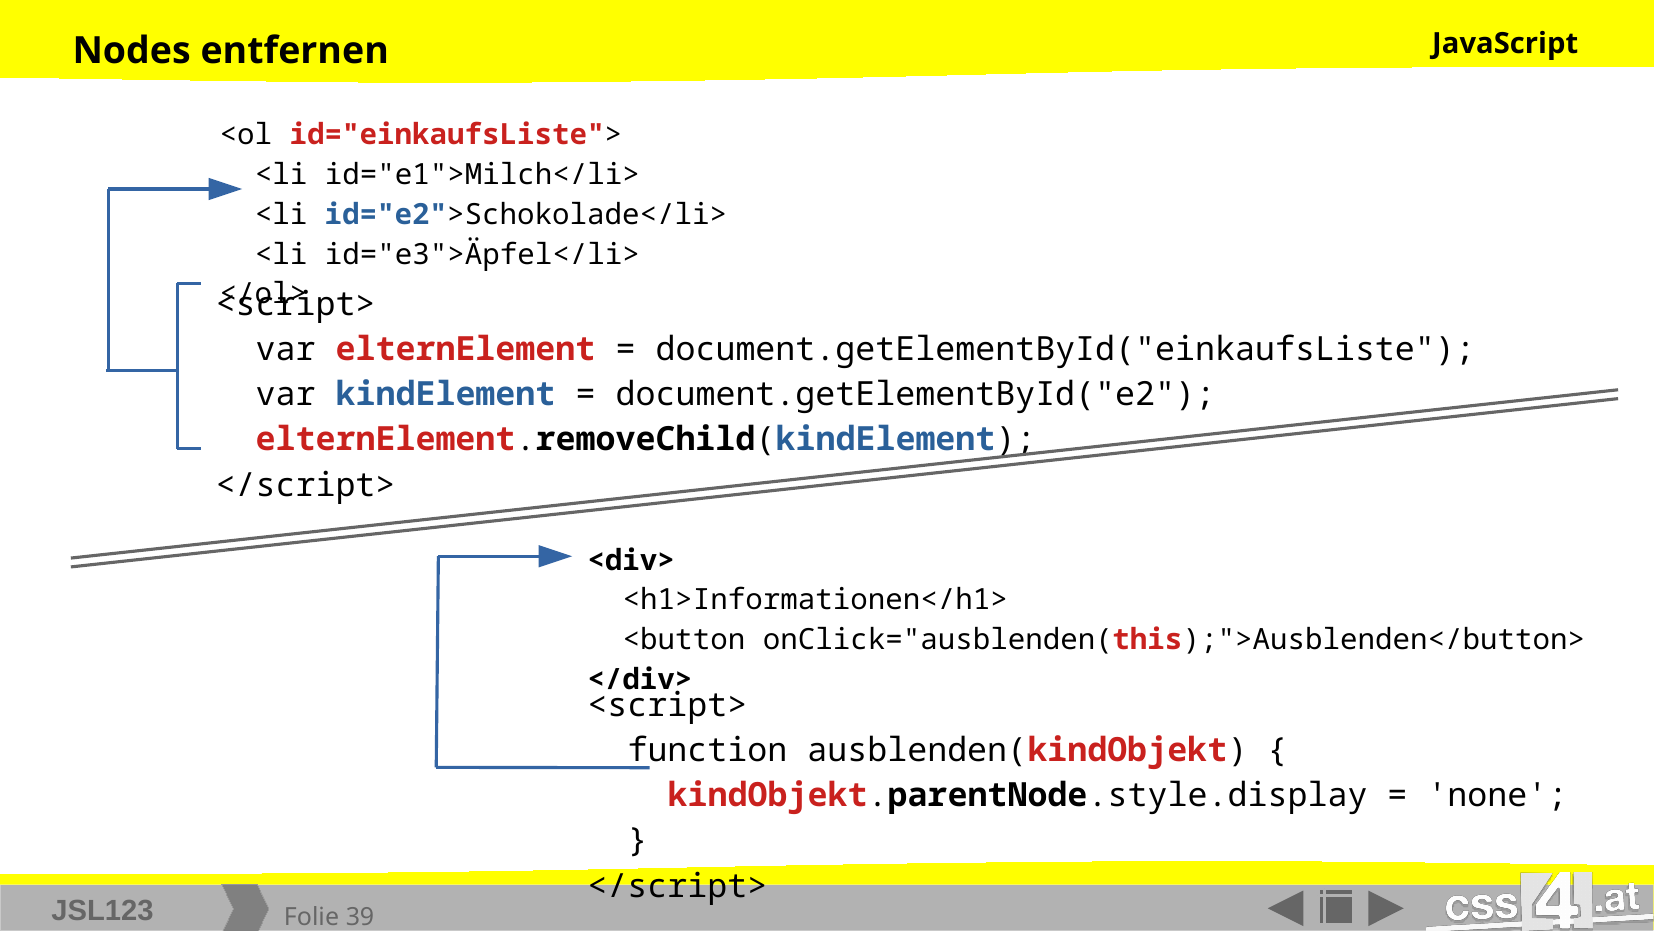

JavaScript
Nodes entfernen
<ol id="einkaufsListe">
 <li id="e1">Milch</li>
 <li id="e2">Schokolade</li>
 <li id="e3">Äpfel</li>
</ol>
<script>
 var elternElement = document.getElementById("einkaufsListe");
 var kindElement = document.getElementById("e2");
 elternElement.removeChild(kindElement);
</script>
<div>
 <h1>Informationen</h1>
 <button onClick="ausblenden(this);">Ausblenden</button>
</div>
<script>
 function ausblenden(kindObjekt) {
 kindObjekt.parentNode.style.display = 'none';
 }
</script>
JSL123
Folie